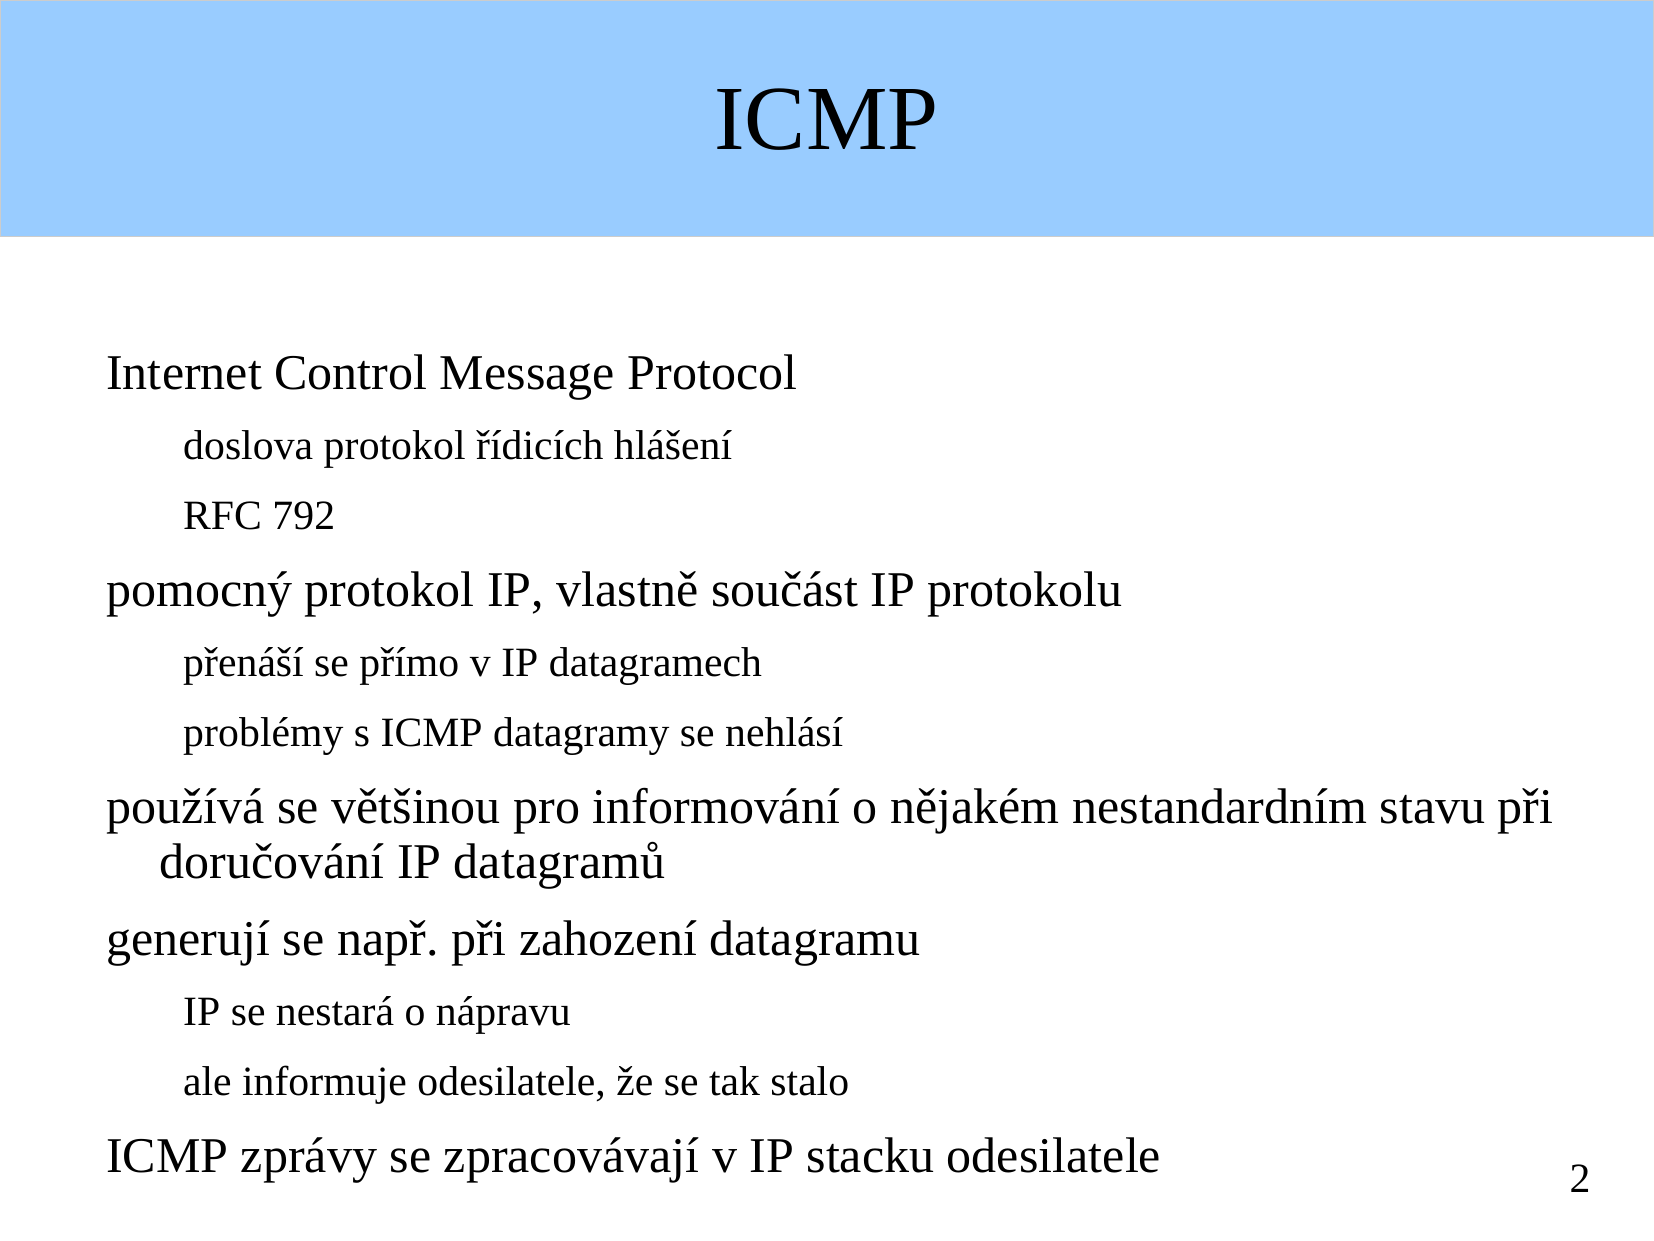

# ICMP
Internet Control Message Protocol
doslova protokol řídicích hlášení
RFC 792
pomocný protokol IP, vlastně součást IP protokolu
přenáší se přímo v IP datagramech
problémy s ICMP datagramy se nehlásí
používá se většinou pro informování o nějakém nestandardním stavu při doručování IP datagramů
generují se např. při zahození datagramu
IP se nestará o nápravu
ale informuje odesilatele, že se tak stalo
ICMP zprávy se zpracovávají v IP stacku odesilatele